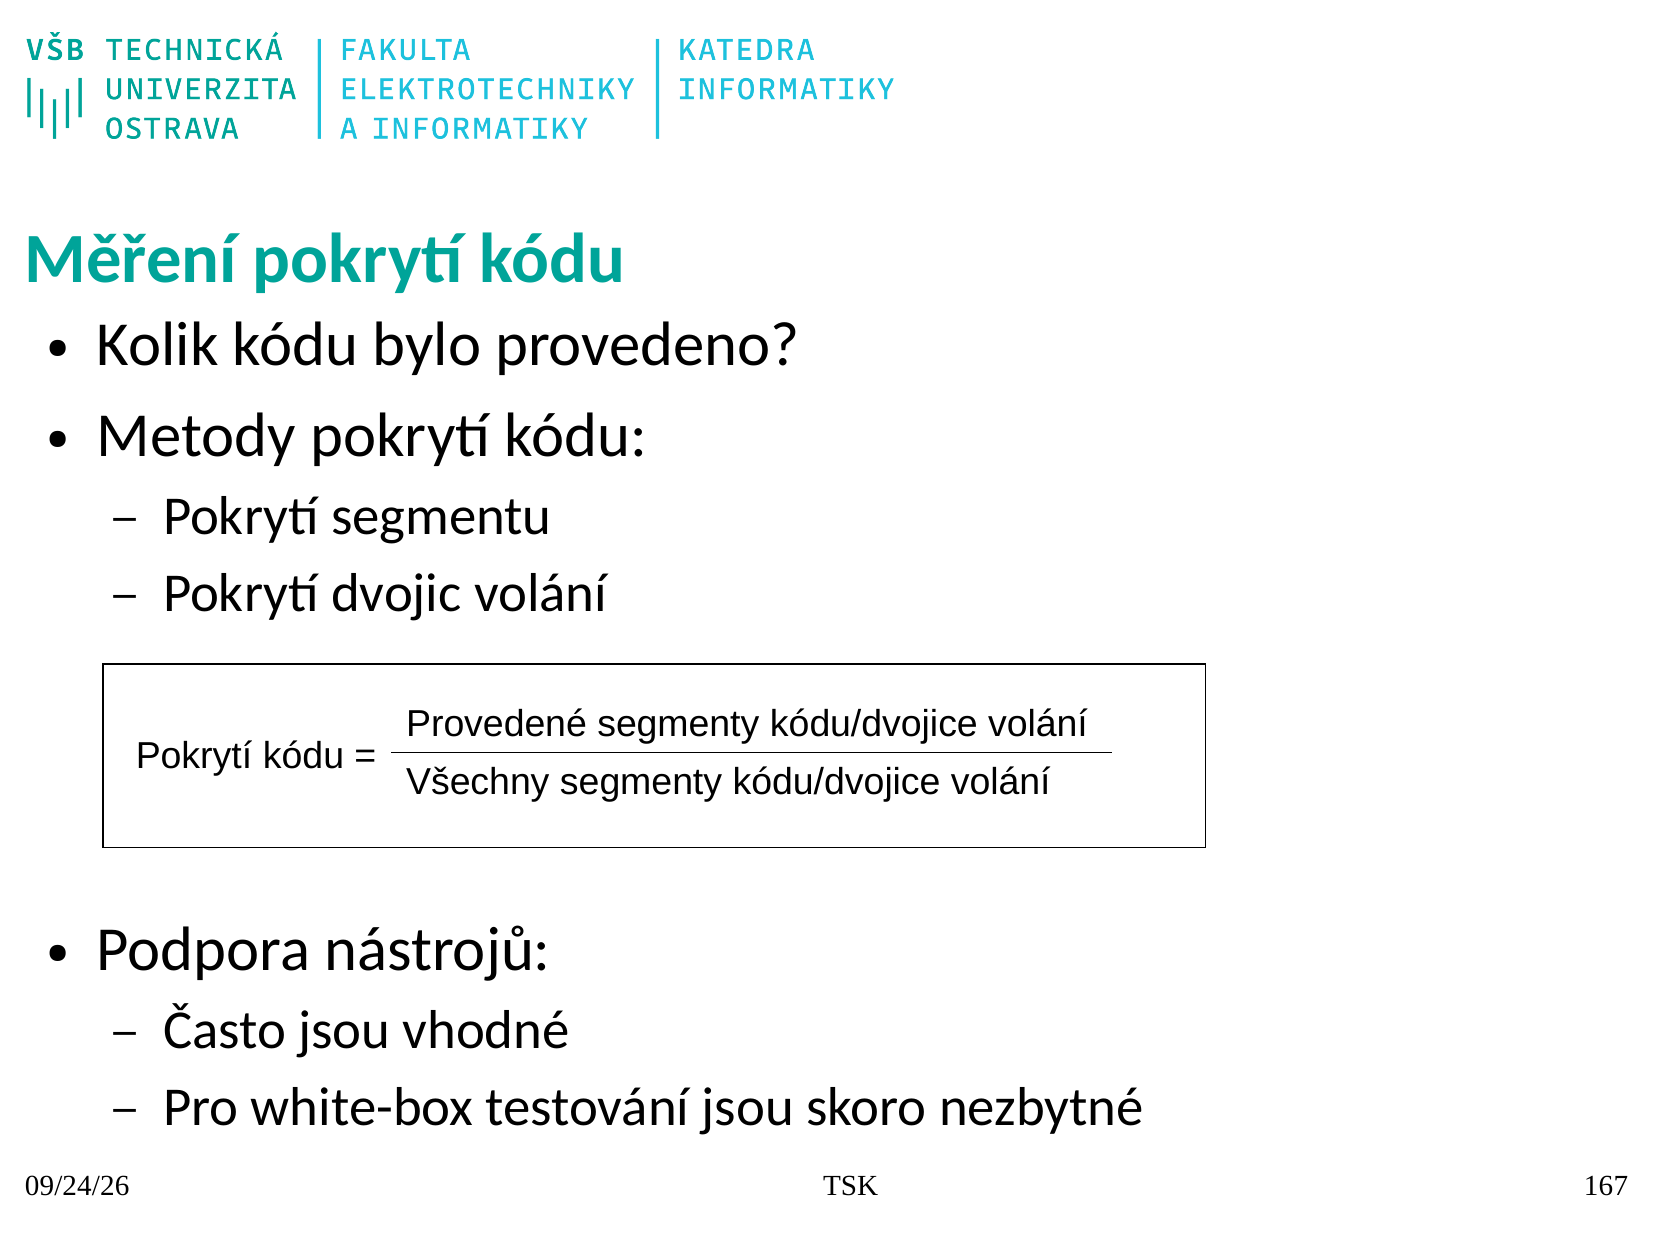

# Měření pokrytí kódu
Kolik kódu bylo provedeno?
Metody pokrytí kódu:
Pokrytí segmentu
Pokrytí dvojic volání
Podpora nástrojů:
Často jsou vhodné
Pro white-box testování jsou skoro nezbytné
| Pokrytí kódu = | Provedené segmenty kódu/dvojice volání | |
| --- | --- | --- |
| | Všechny segmenty kódu/dvojice volání | |
TSK
167